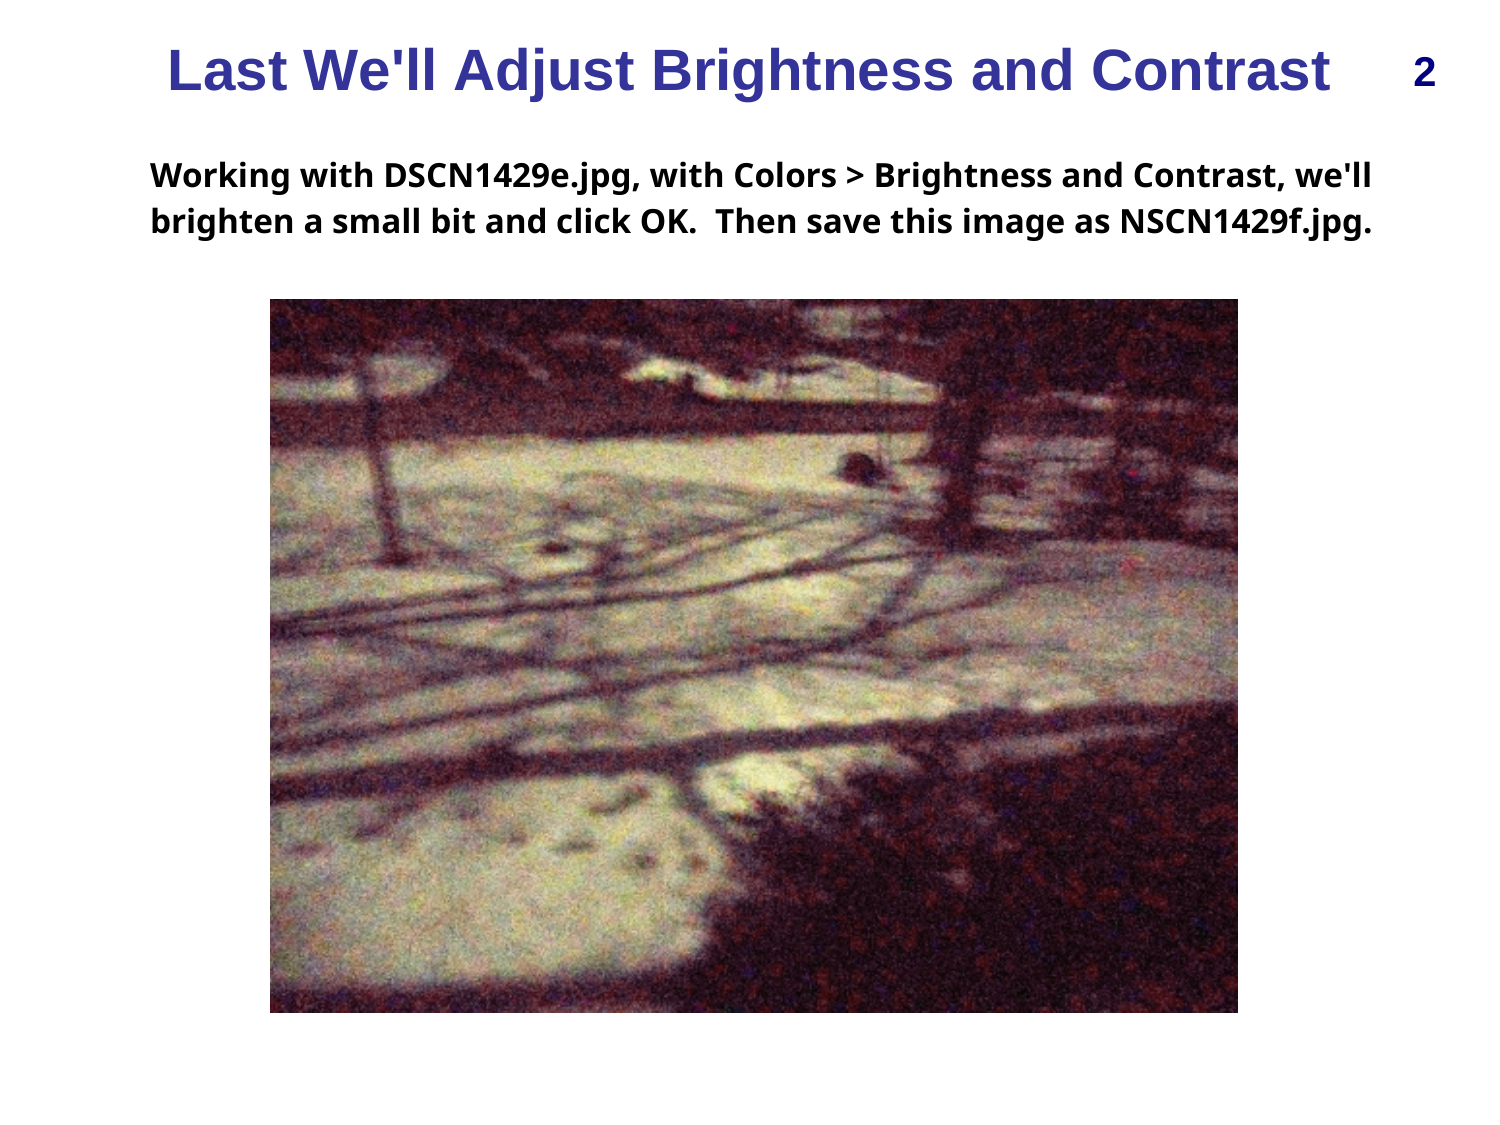

# Last We'll Adjust Brightness and Contrast
2
Working with DSCN1429e.jpg, with Colors > Brightness and Contrast, we'll brighten a small bit and click OK. Then save this image as NSCN1429f.jpg.